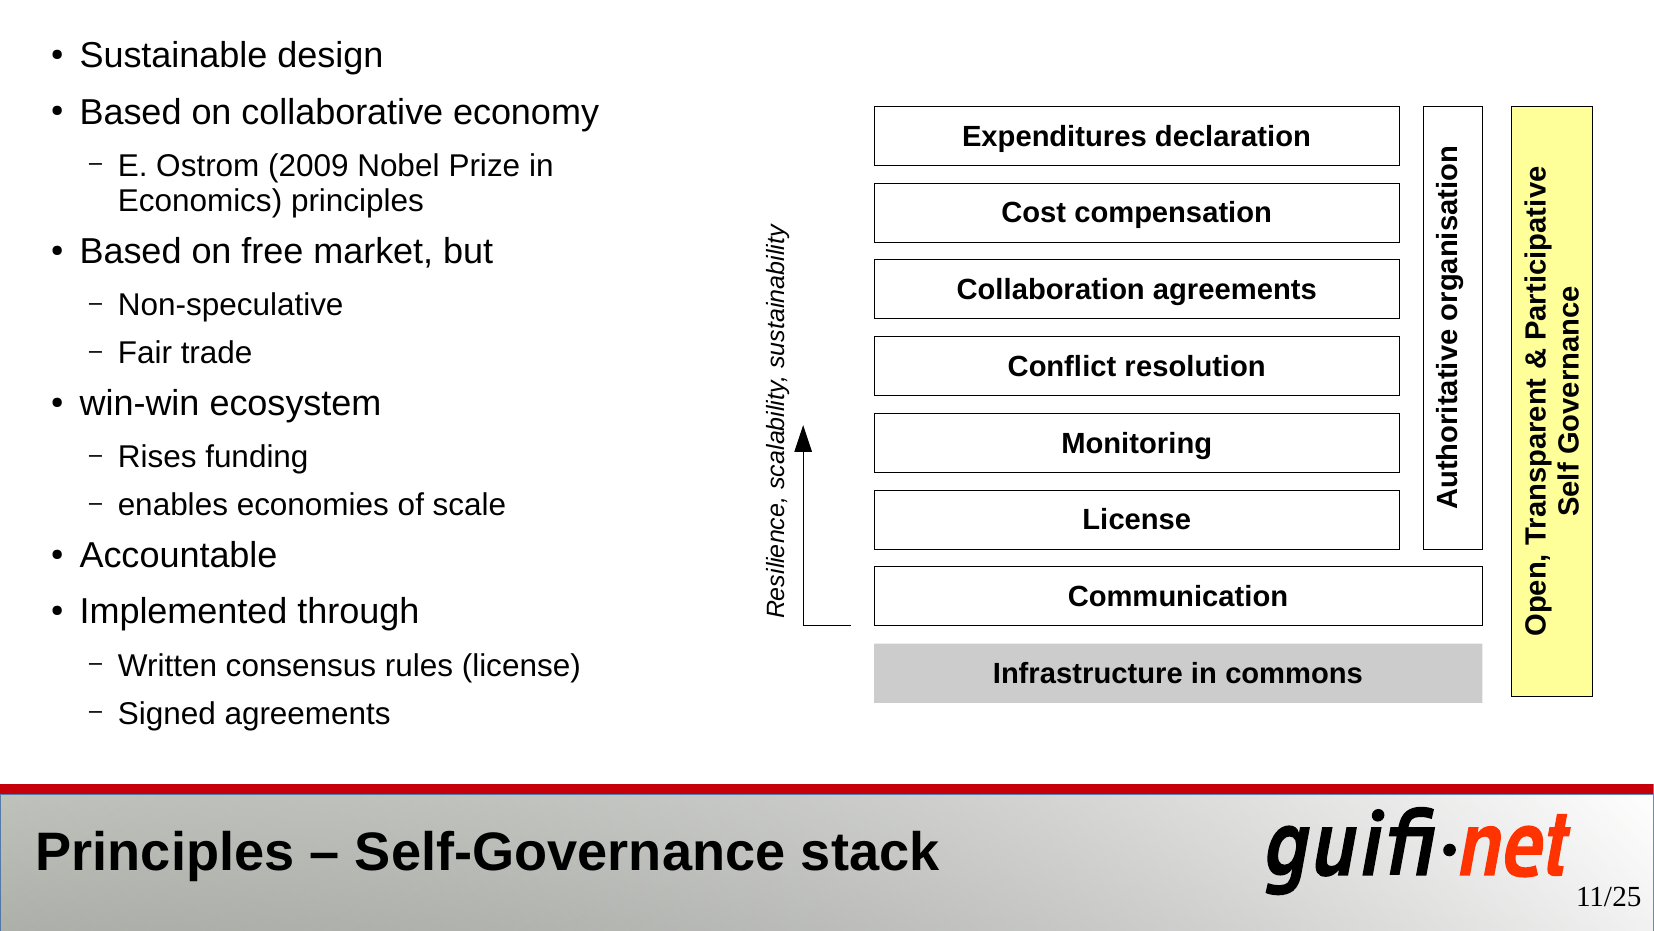

# Sustainable design
Based on collaborative economy
E. Ostrom (2009 Nobel Prize in Economics) principles
Based on free market, but
Non-speculative
Fair trade
win-win ecosystem
Rises funding
enables economies of scale
Accountable
Implemented through
Written consensus rules (license)
Signed agreements
Expenditures declaration
Cost compensation
Collaboration agreements
Authoritative organisation
Conflict resolution
 Open, Transparent & Participative
Self Governance
Resilience, scalability, sustainability
Monitoring
License
Communication
Infrastructure in commons
Principles – Self-Governance stack